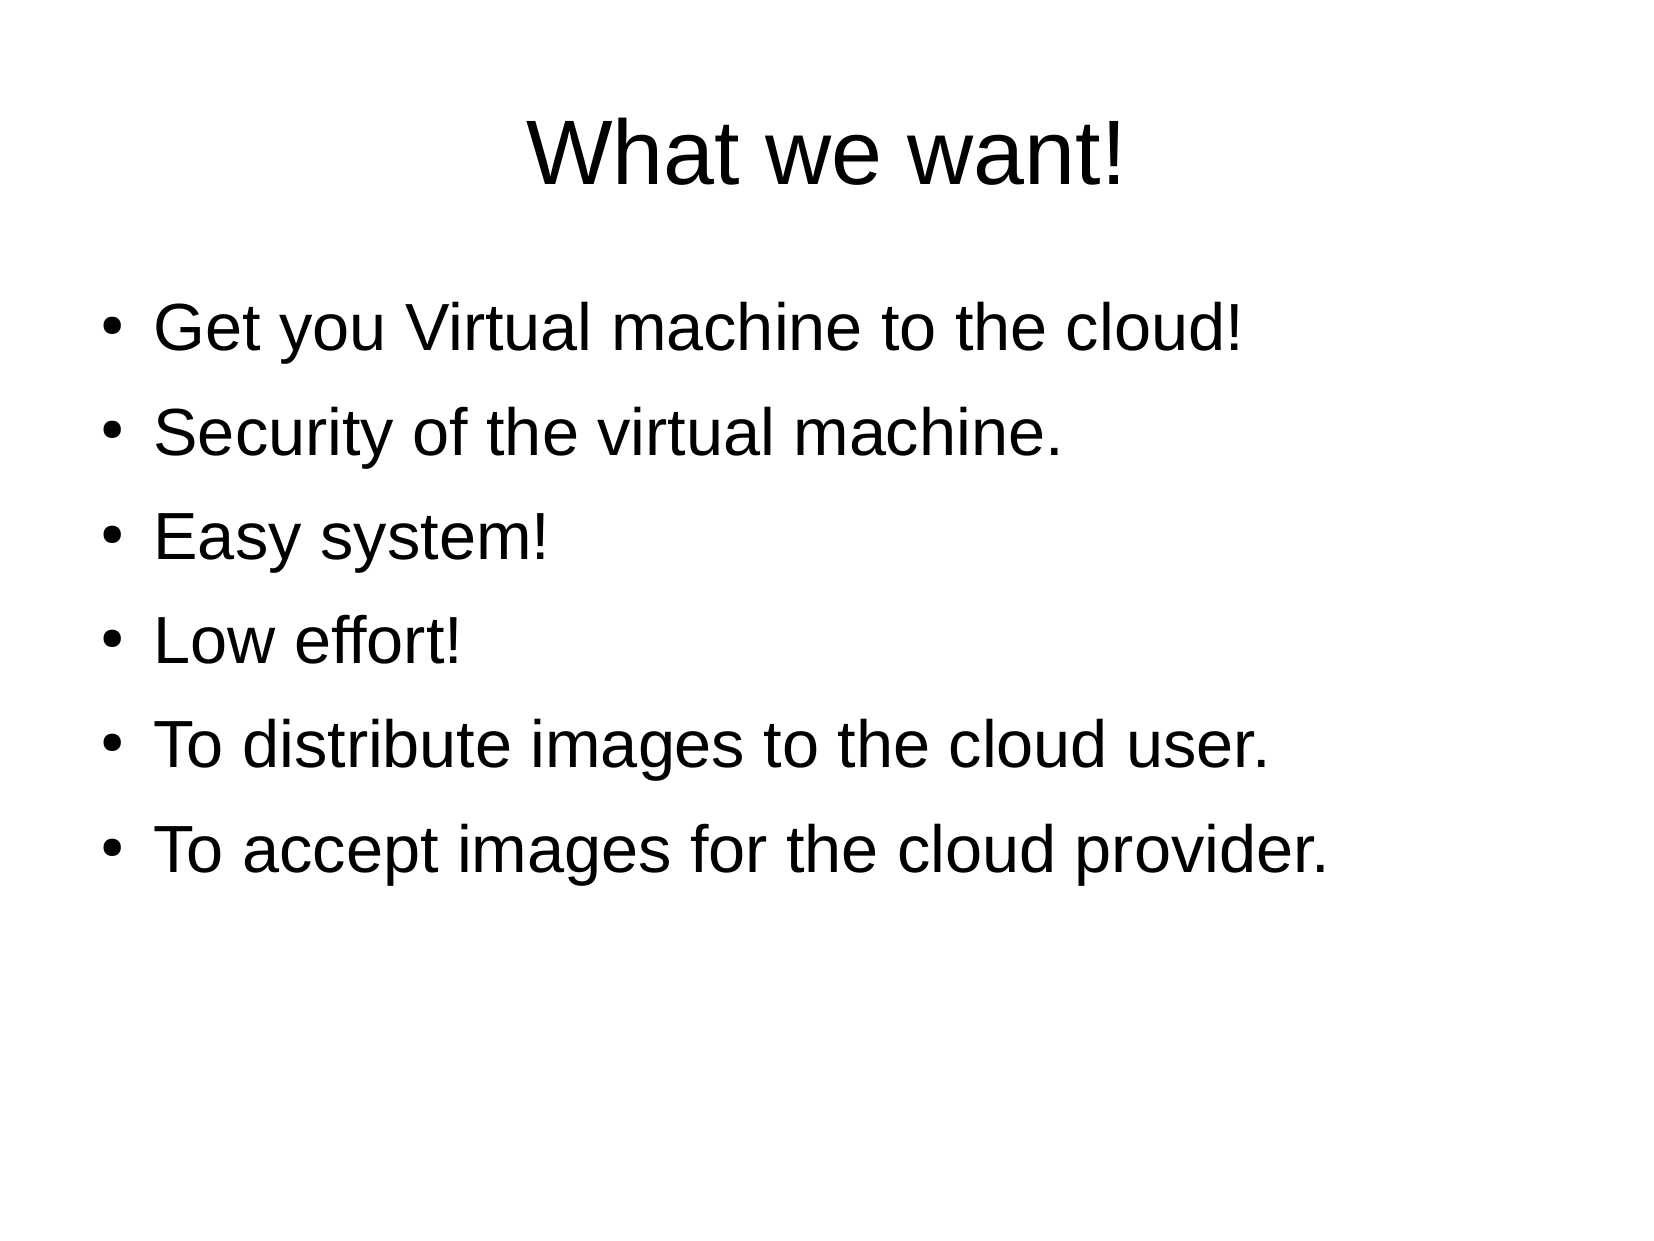

# What we want!
Get you Virtual machine to the cloud!
Security of the virtual machine.
Easy system!
Low effort!
To distribute images to the cloud user.
To accept images for the cloud provider.